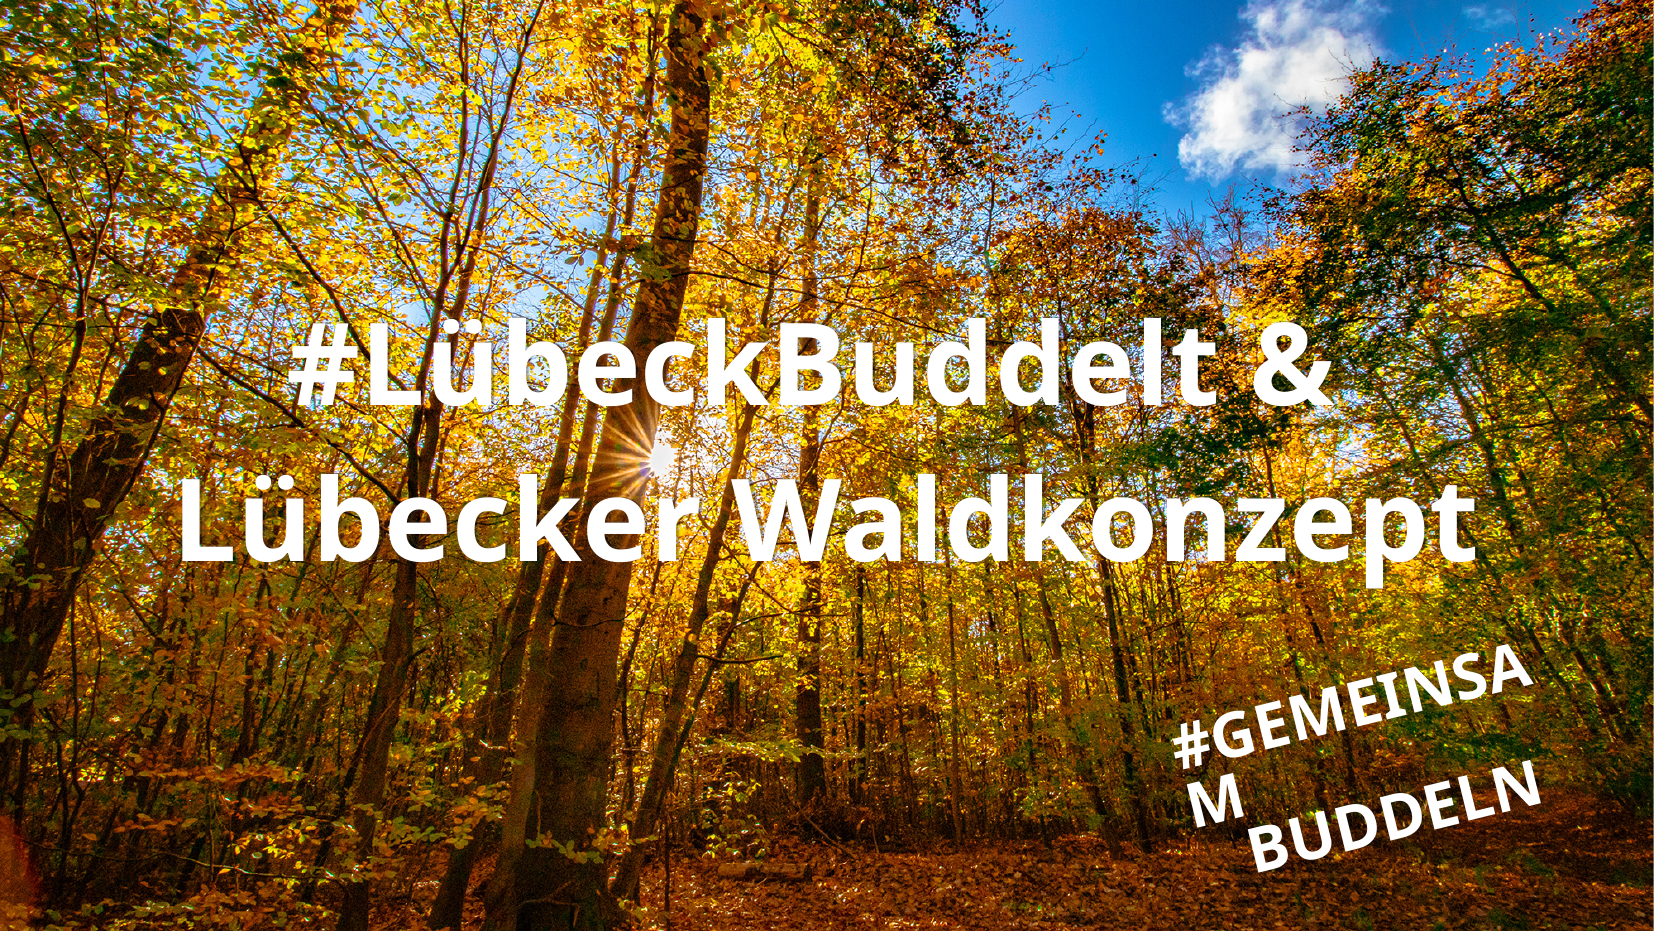

#LübeckBuddelt &
Lübecker Waldkonzept
# #GEMEINSAM BUDDELN